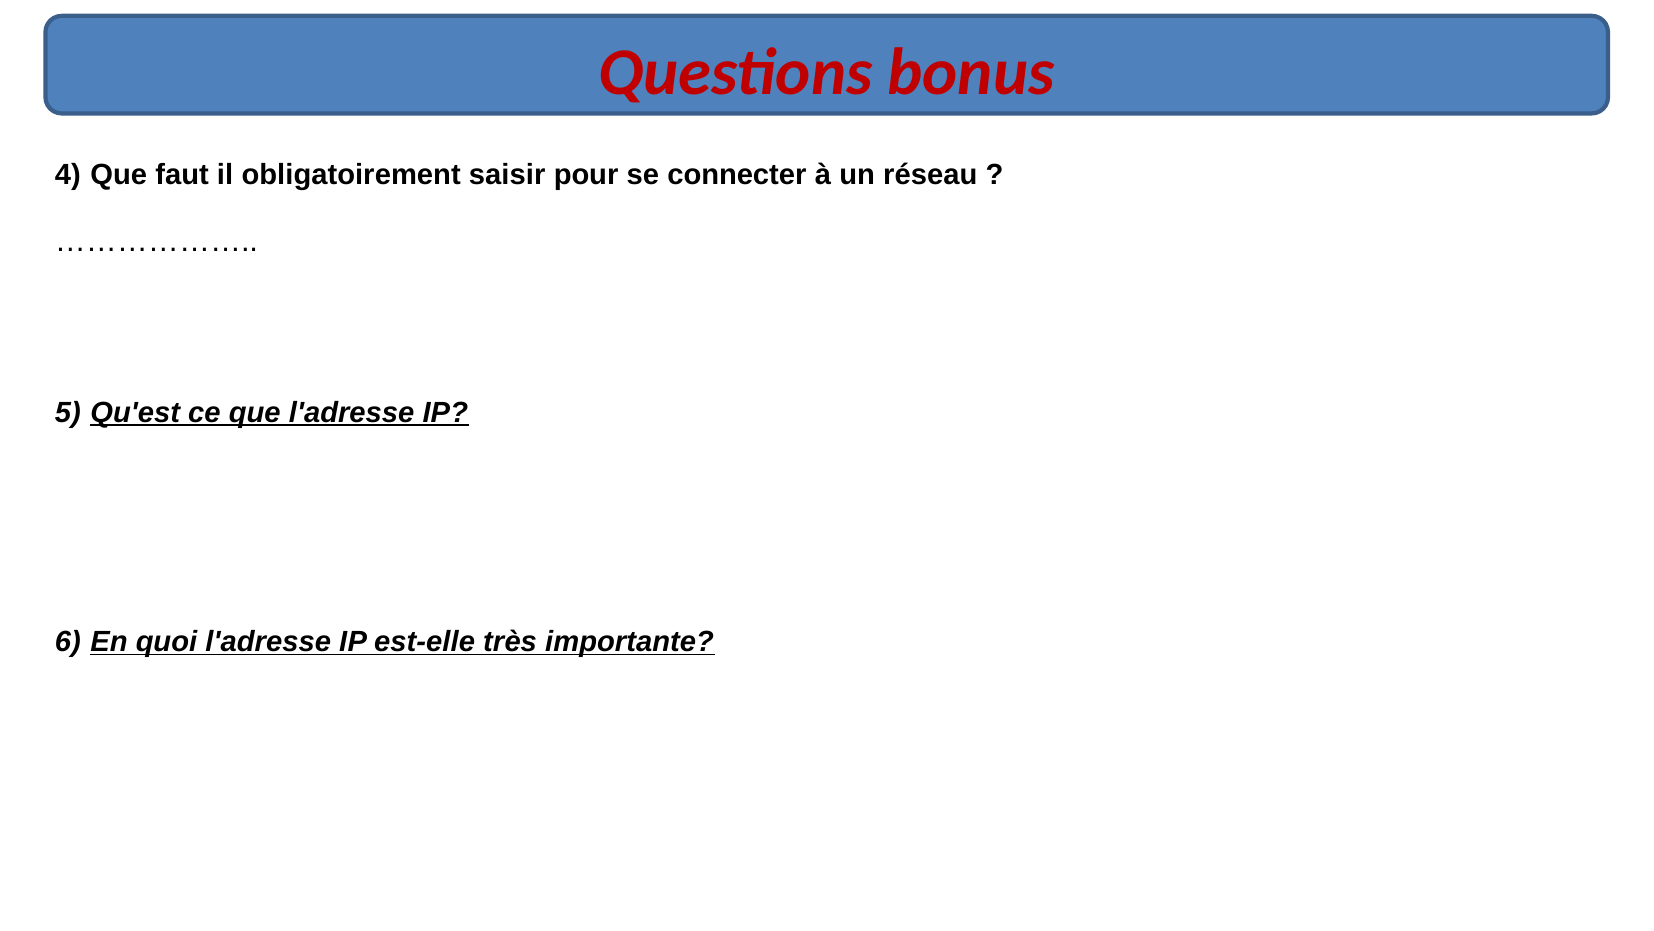

Questions bonus
Que faut il obligatoirement saisir pour se connecter à un réseau ?
………………..
Qu'est ce que l'adresse IP?
En quoi l'adresse IP est-elle très importante?